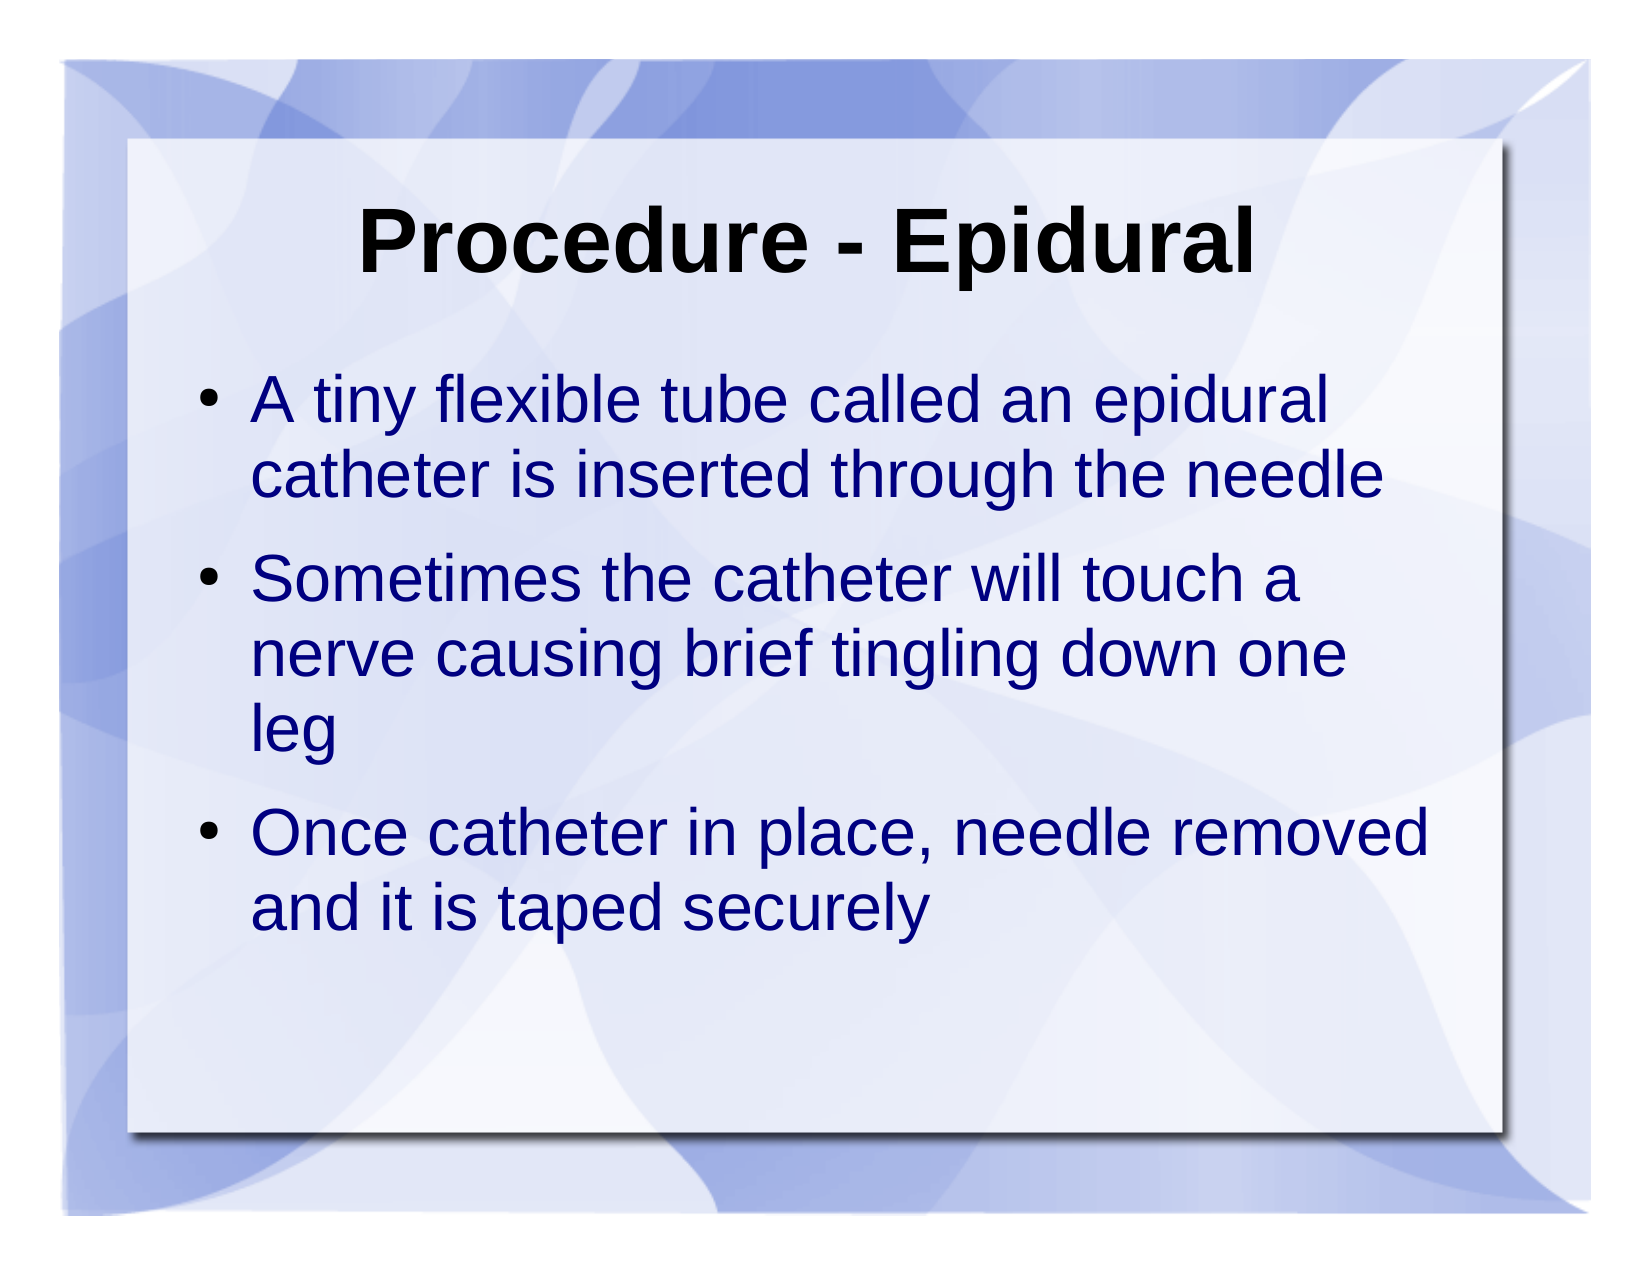

# Procedure - Epidural
A tiny flexible tube called an epidural catheter is inserted through the needle
Sometimes the catheter will touch a nerve causing brief tingling down one leg
Once catheter in place, needle removed and it is taped securely